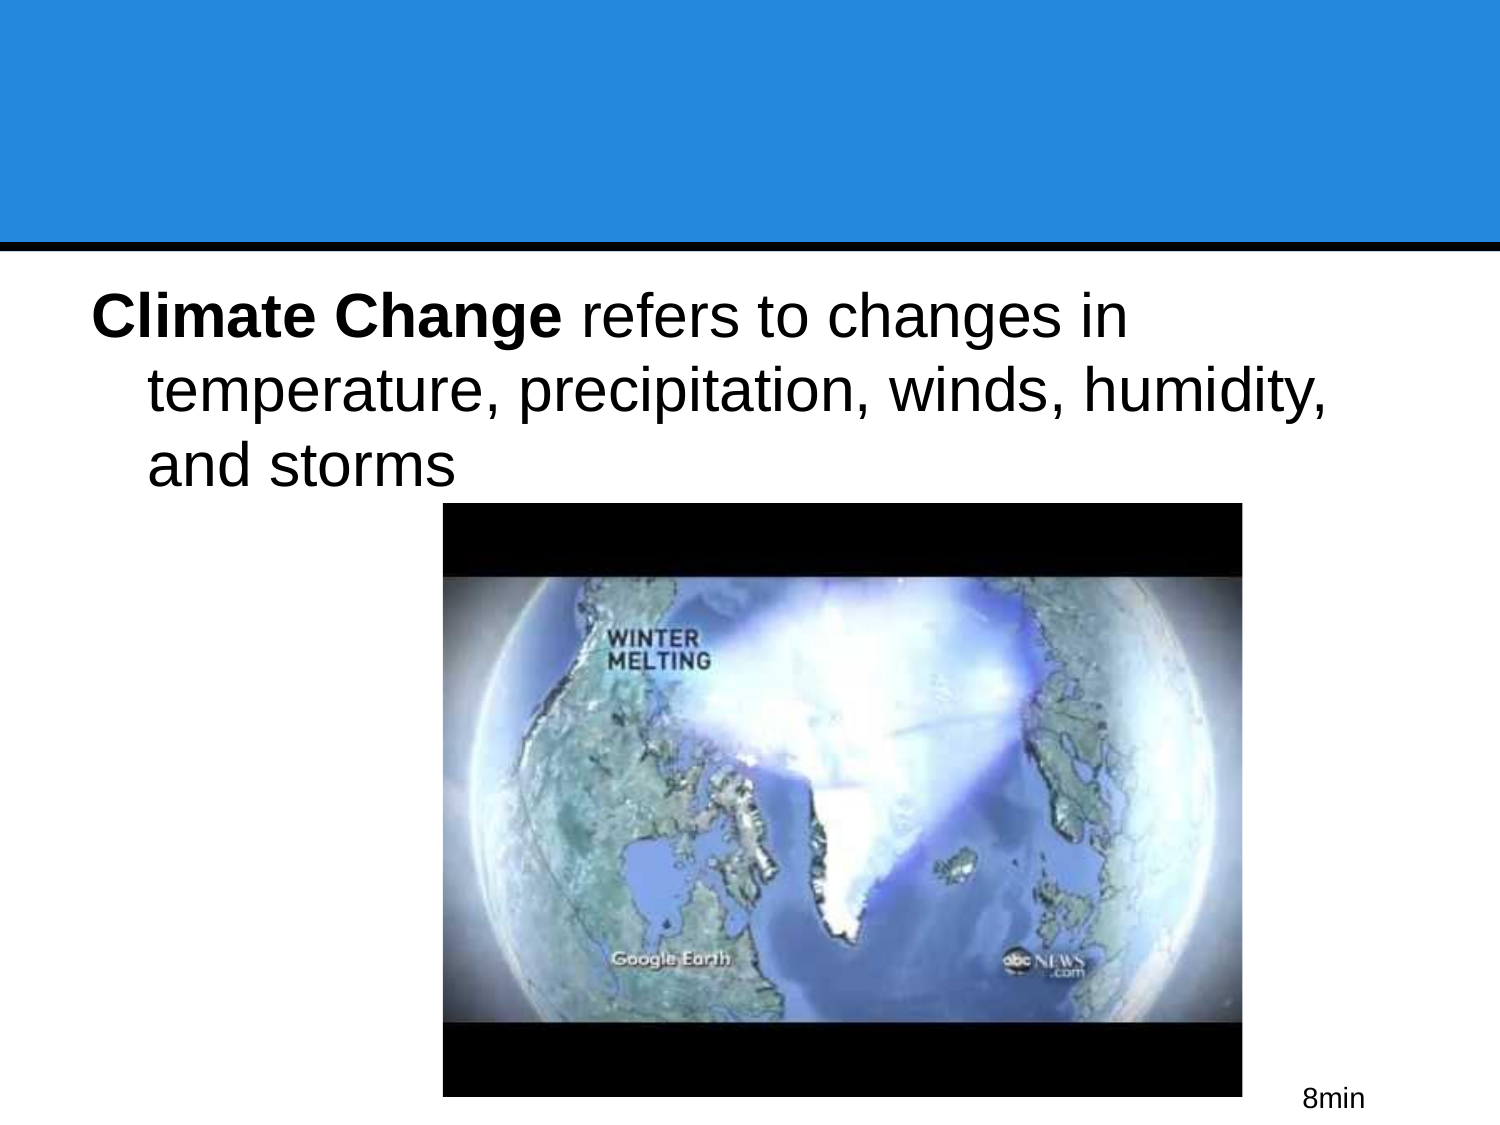

Climate Change refers to changes in temperature, precipitation, winds, humidity, and storms
8min